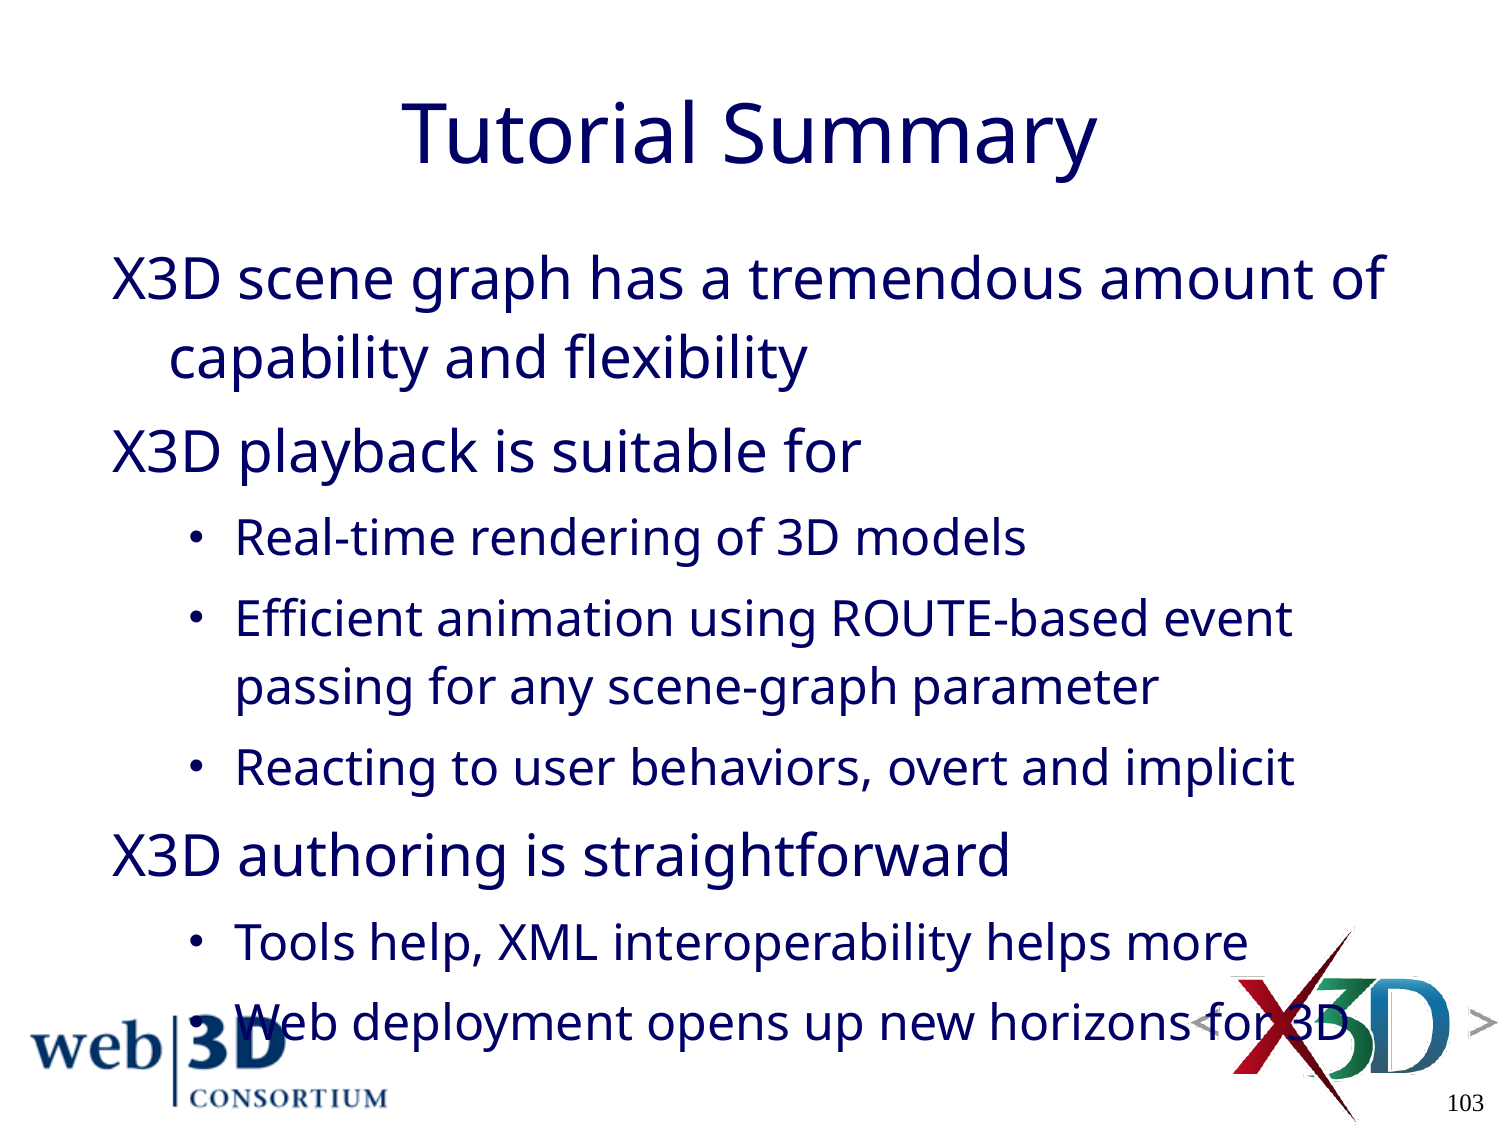

# Tutorial Summary
X3D scene graph has a tremendous amount of capability and flexibility
X3D playback is suitable for
Real-time rendering of 3D models
Efficient animation using ROUTE-based event passing for any scene-graph parameter
Reacting to user behaviors, overt and implicit
X3D authoring is straightforward
Tools help, XML interoperability helps more
Web deployment opens up new horizons for 3D